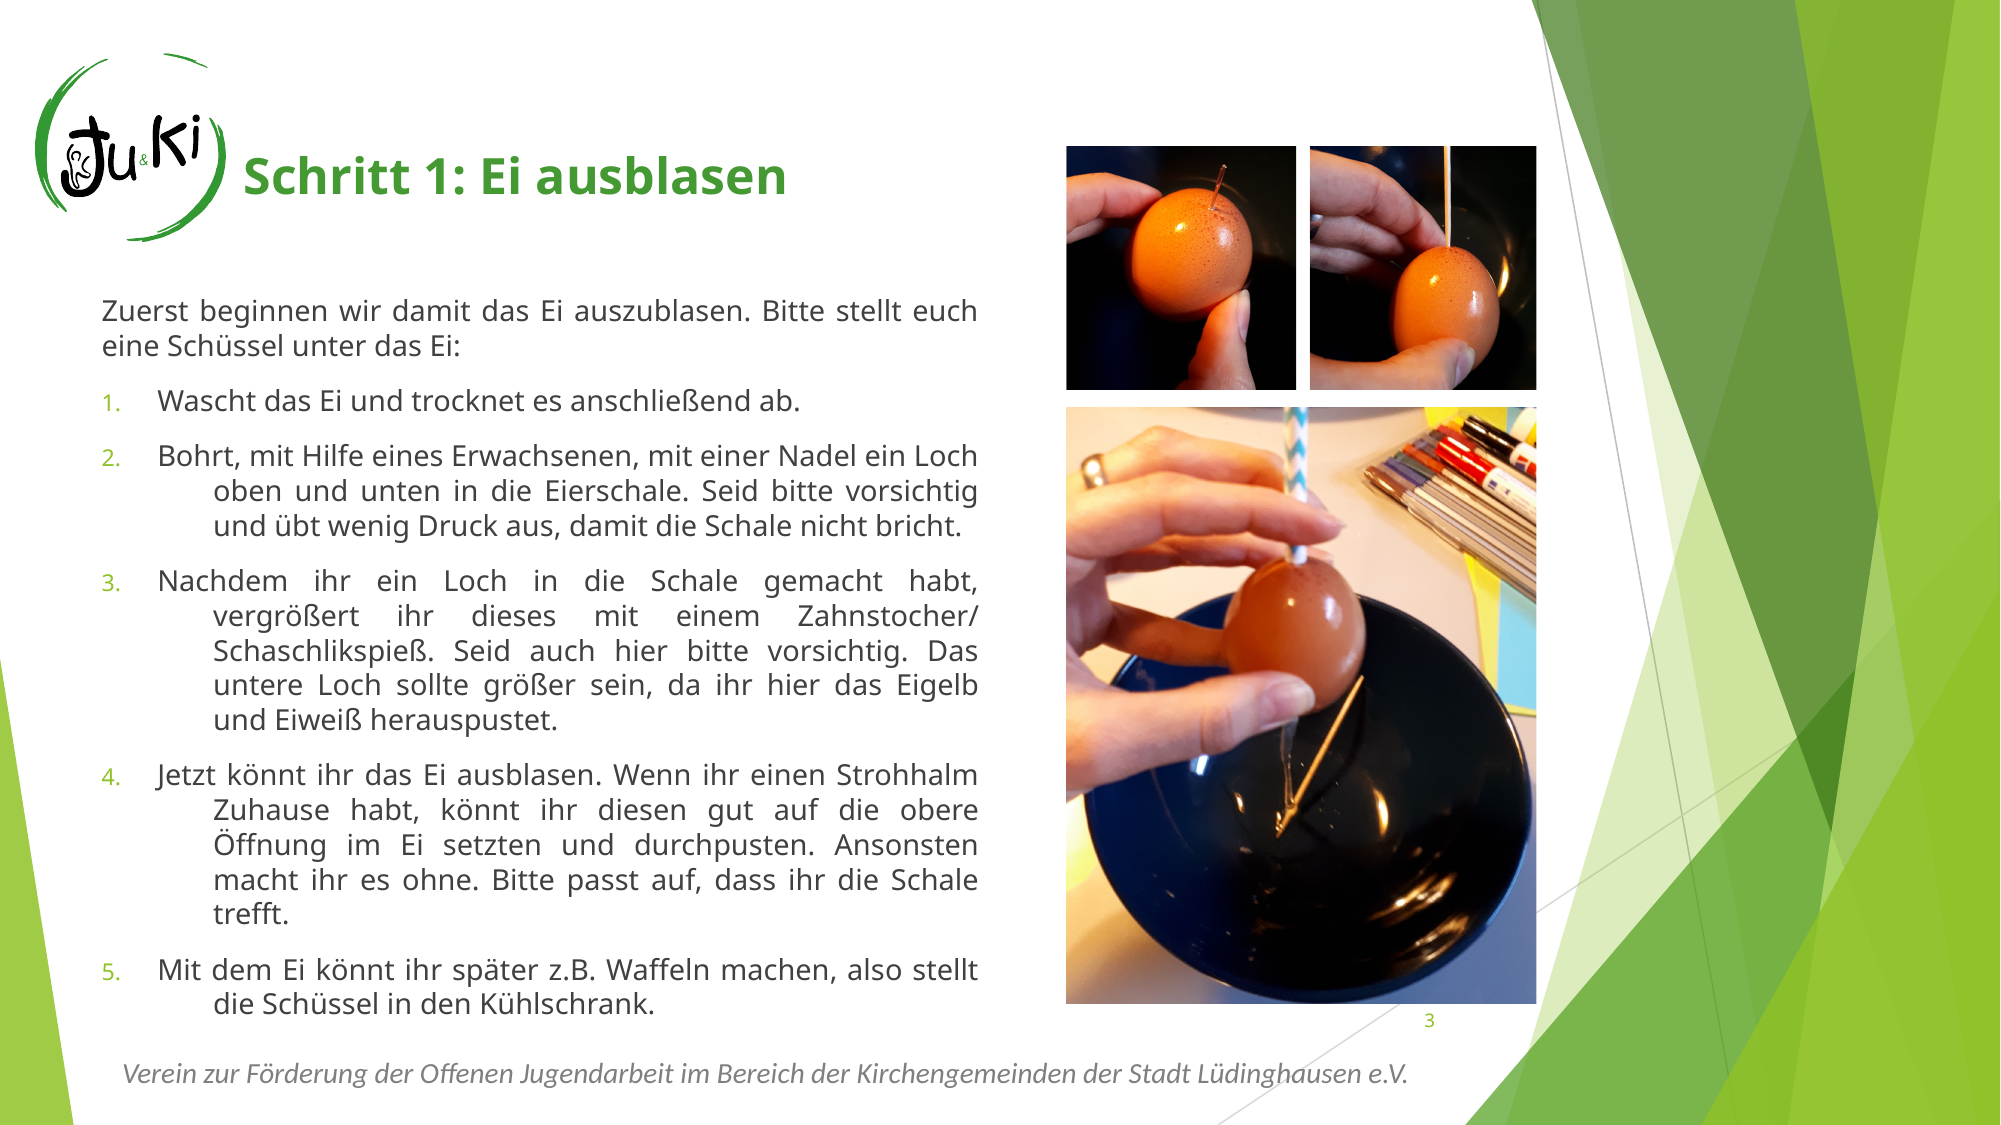

Schritt 1: Ei ausblasen
# Zuerst beginnen wir damit das Ei auszublasen. Bitte stellt euch eine Schüssel unter das Ei:
Wascht das Ei und trocknet es anschließend ab.
Bohrt, mit Hilfe eines Erwachsenen, mit einer Nadel ein Loch oben und unten in die Eierschale. Seid bitte vorsichtig und übt wenig Druck aus, damit die Schale nicht bricht.
Nachdem ihr ein Loch in die Schale gemacht habt, vergrößert ihr dieses mit einem Zahnstocher/ Schaschlikspieß. Seid auch hier bitte vorsichtig. Das untere Loch sollte größer sein, da ihr hier das Eigelb und Eiweiß herauspustet.
Jetzt könnt ihr das Ei ausblasen. Wenn ihr einen Strohhalm Zuhause habt, könnt ihr diesen gut auf die obere Öffnung im Ei setzten und durchpusten. Ansonsten macht ihr es ohne. Bitte passt auf, dass ihr die Schale trefft.
Mit dem Ei könnt ihr später z.B. Waffeln machen, also stellt die Schüssel in den Kühlschrank.
Verein zur Förderung der Offenen Jugendarbeit im Bereich der Kirchengemeinden der Stadt Lüdinghausen e.V.